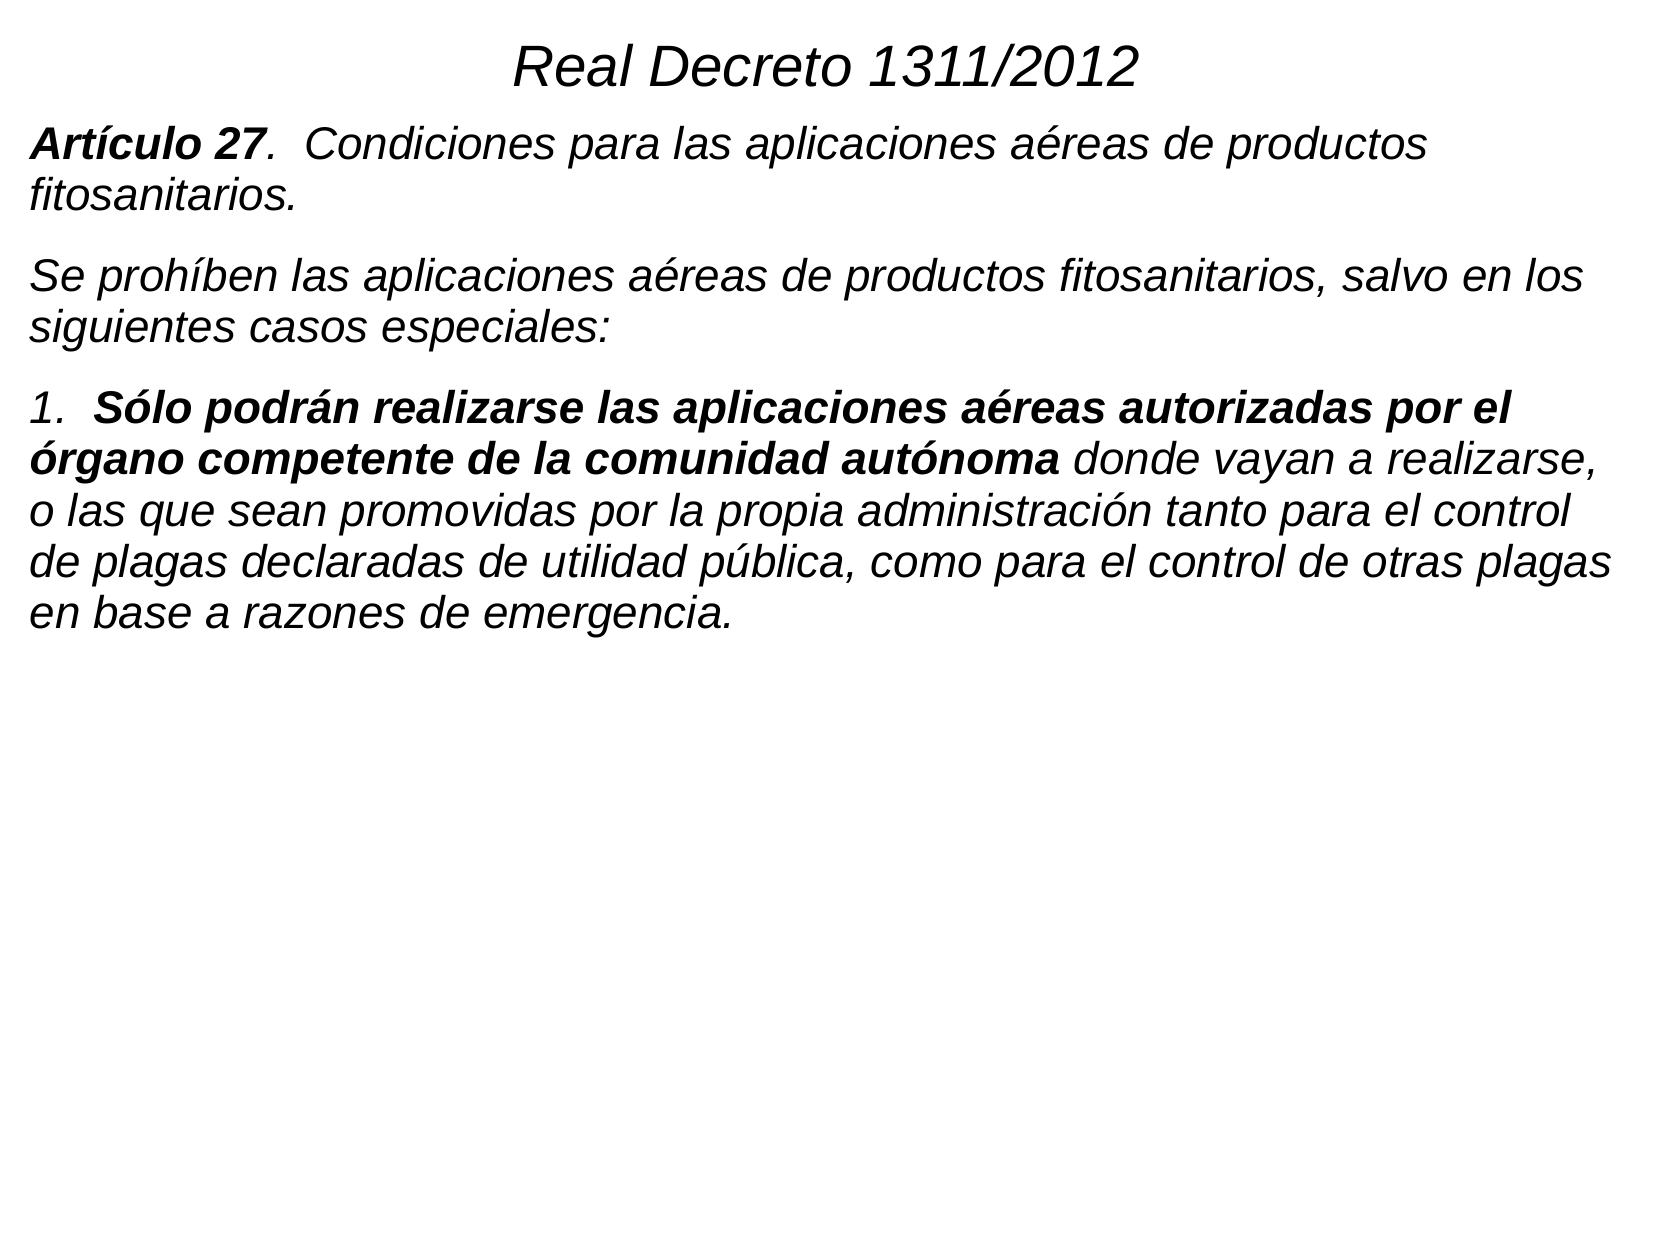

# Real Decreto 1311/2012
Artículo 27. Condiciones para las aplicaciones aéreas de productos fitosanitarios.
Se prohíben las aplicaciones aéreas de productos fitosanitarios, salvo en los siguientes casos especiales:
1. Sólo podrán realizarse las aplicaciones aéreas autorizadas por el órgano competente de la comunidad autónoma donde vayan a realizarse, o las que sean promovidas por la propia administración tanto para el control de plagas declaradas de utilidad pública, como para el control de otras plagas en base a razones de emergencia.